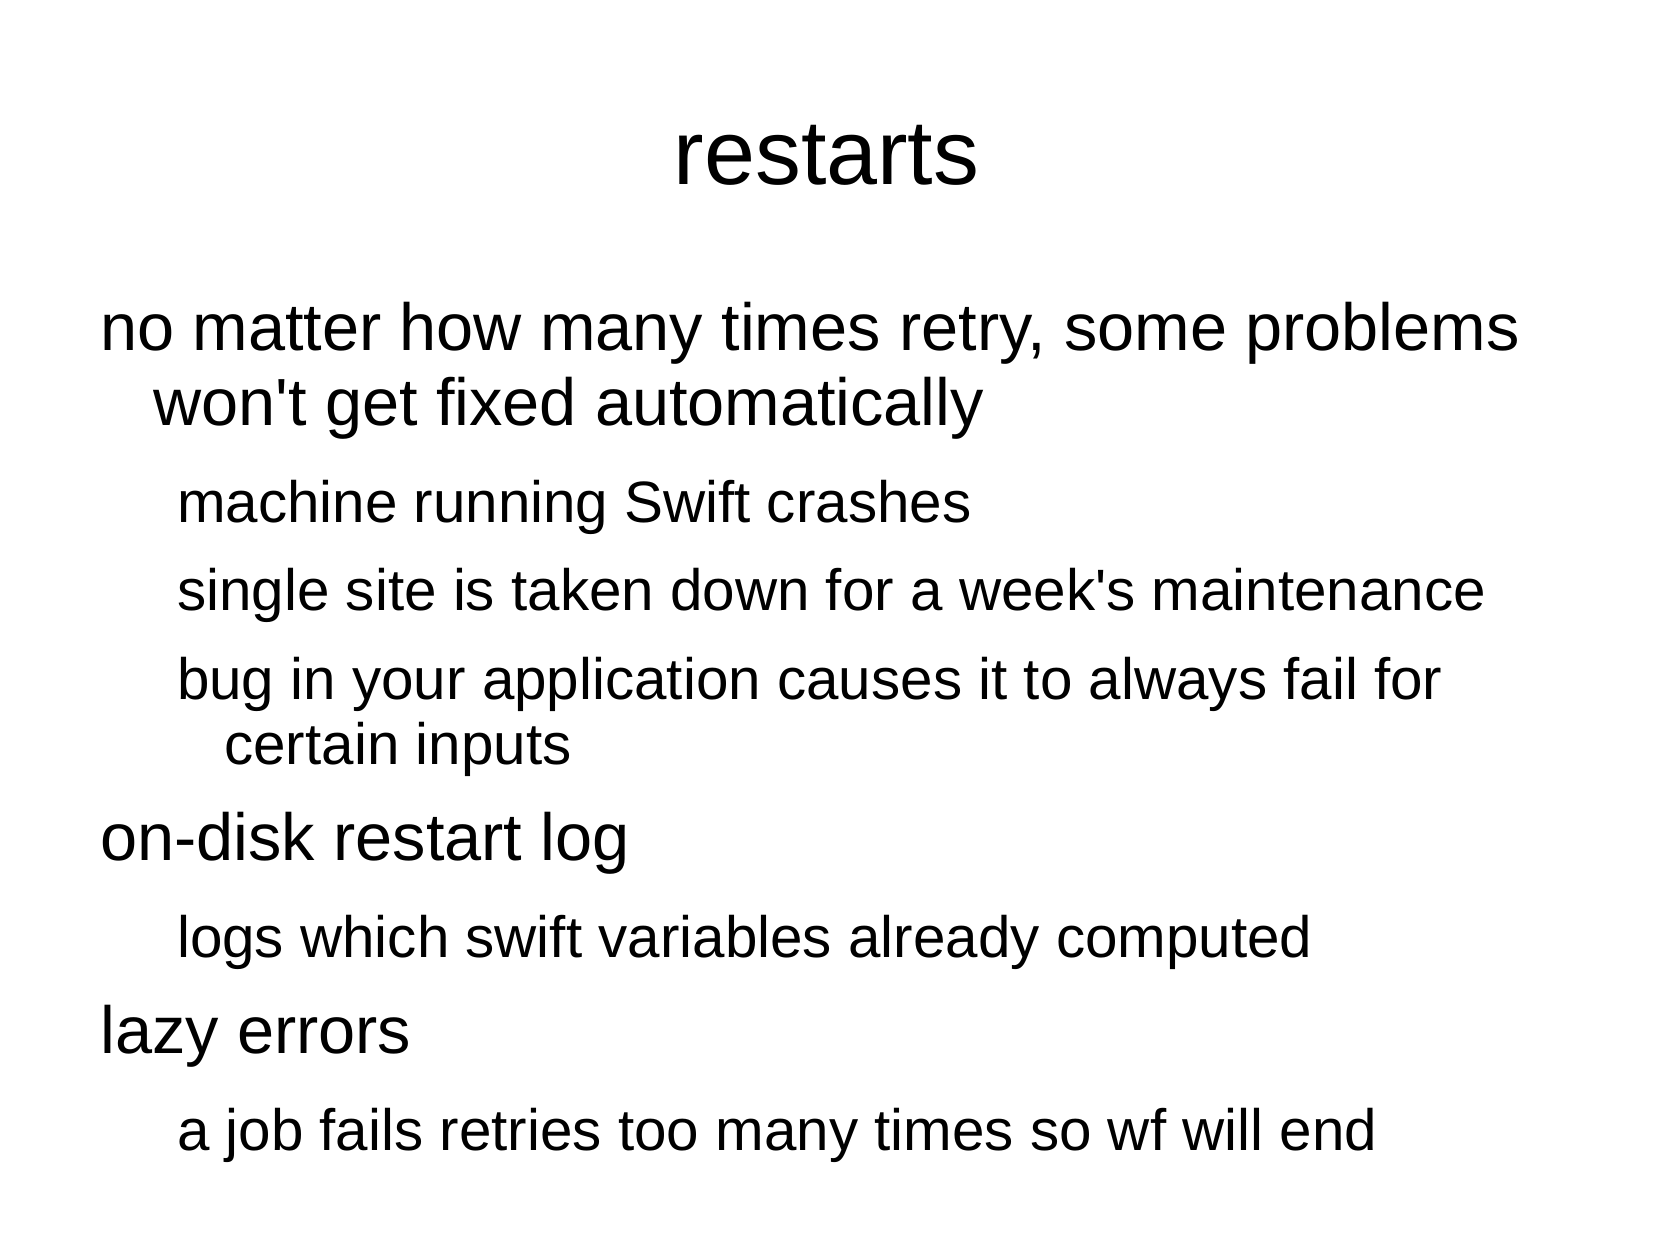

# restarts
no matter how many times retry, some problems won't get fixed automatically
machine running Swift crashes
single site is taken down for a week's maintenance
bug in your application causes it to always fail for certain inputs
on-disk restart log
logs which swift variables already computed
lazy errors
a job fails retries too many times so wf will end